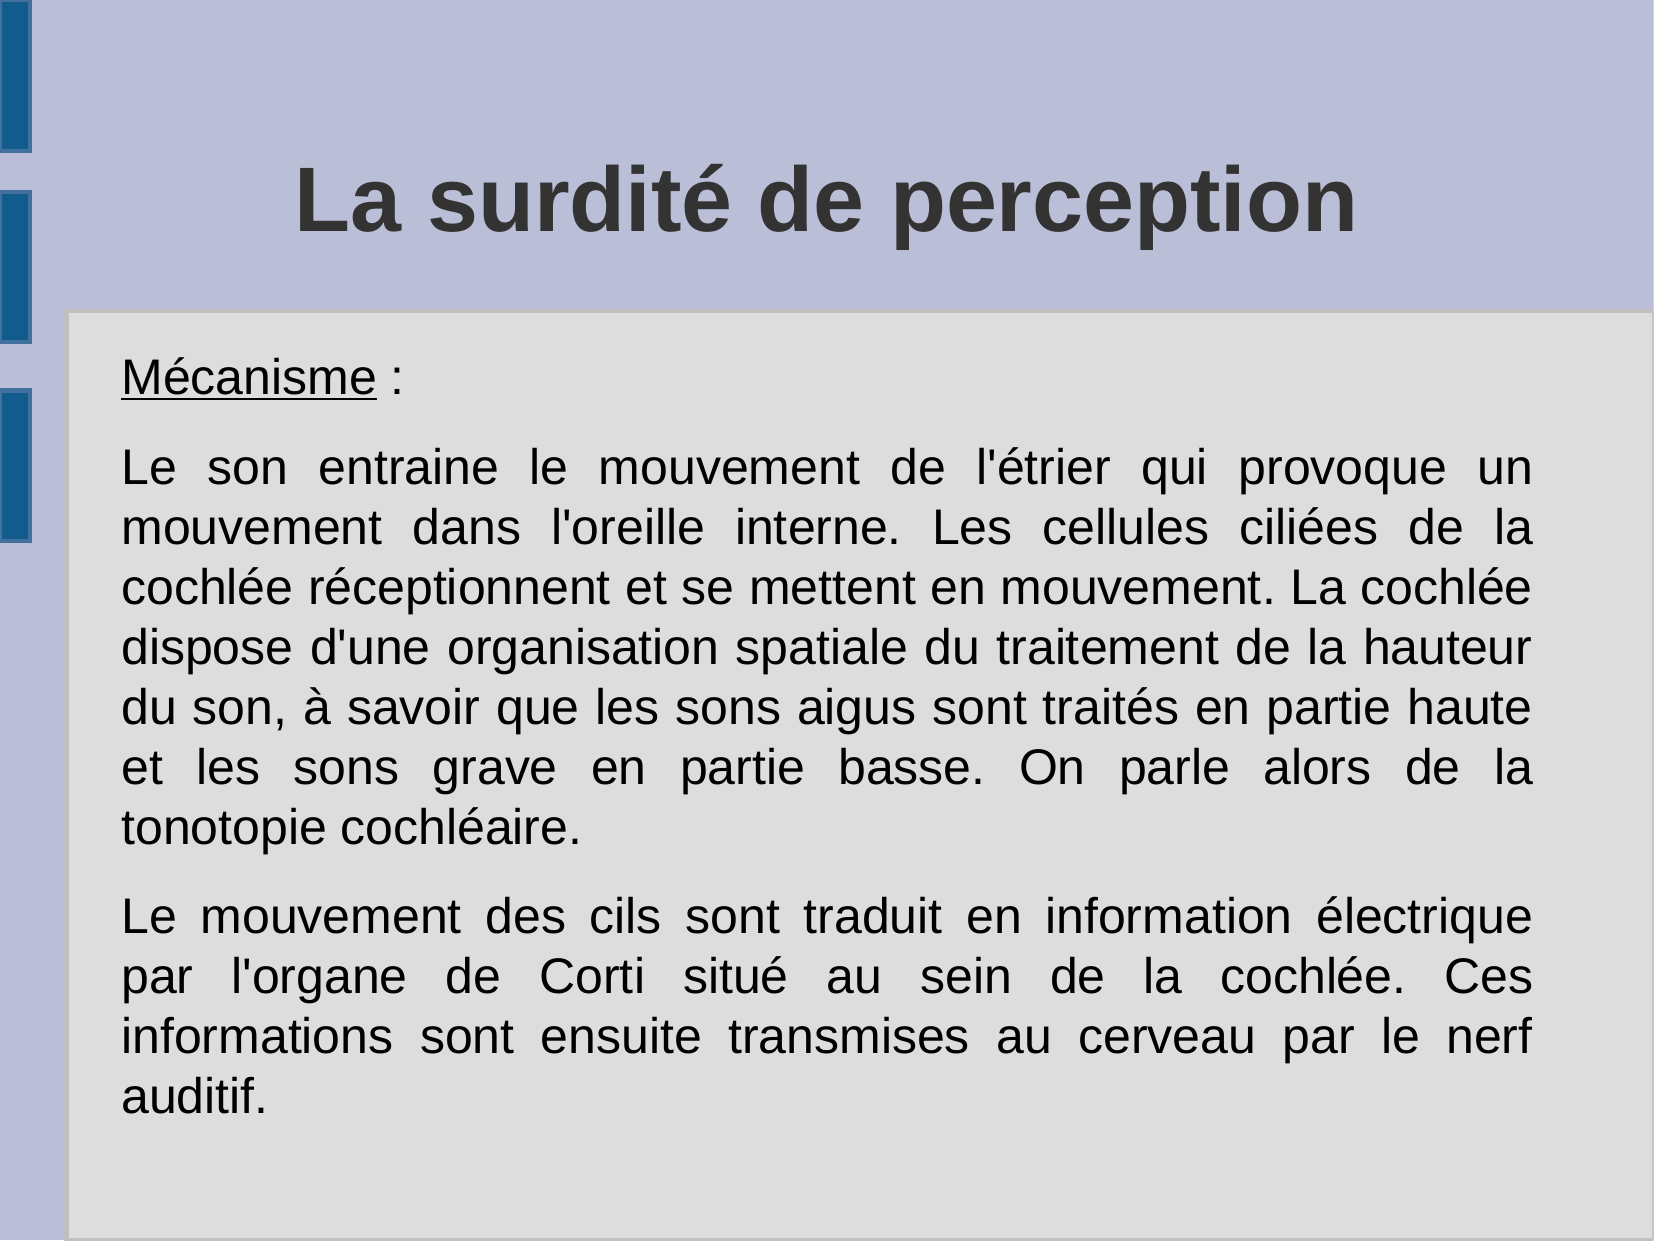

# La surdité de perception
Mécanisme :
Le son entraine le mouvement de l'étrier qui provoque un mouvement dans l'oreille interne. Les cellules ciliées de la cochlée réceptionnent et se mettent en mouvement. La cochlée dispose d'une organisation spatiale du traitement de la hauteur du son, à savoir que les sons aigus sont traités en partie haute et les sons grave en partie basse. On parle alors de la tonotopie cochléaire.
Le mouvement des cils sont traduit en information électrique par l'organe de Corti situé au sein de la cochlée. Ces informations sont ensuite transmises au cerveau par le nerf auditif.